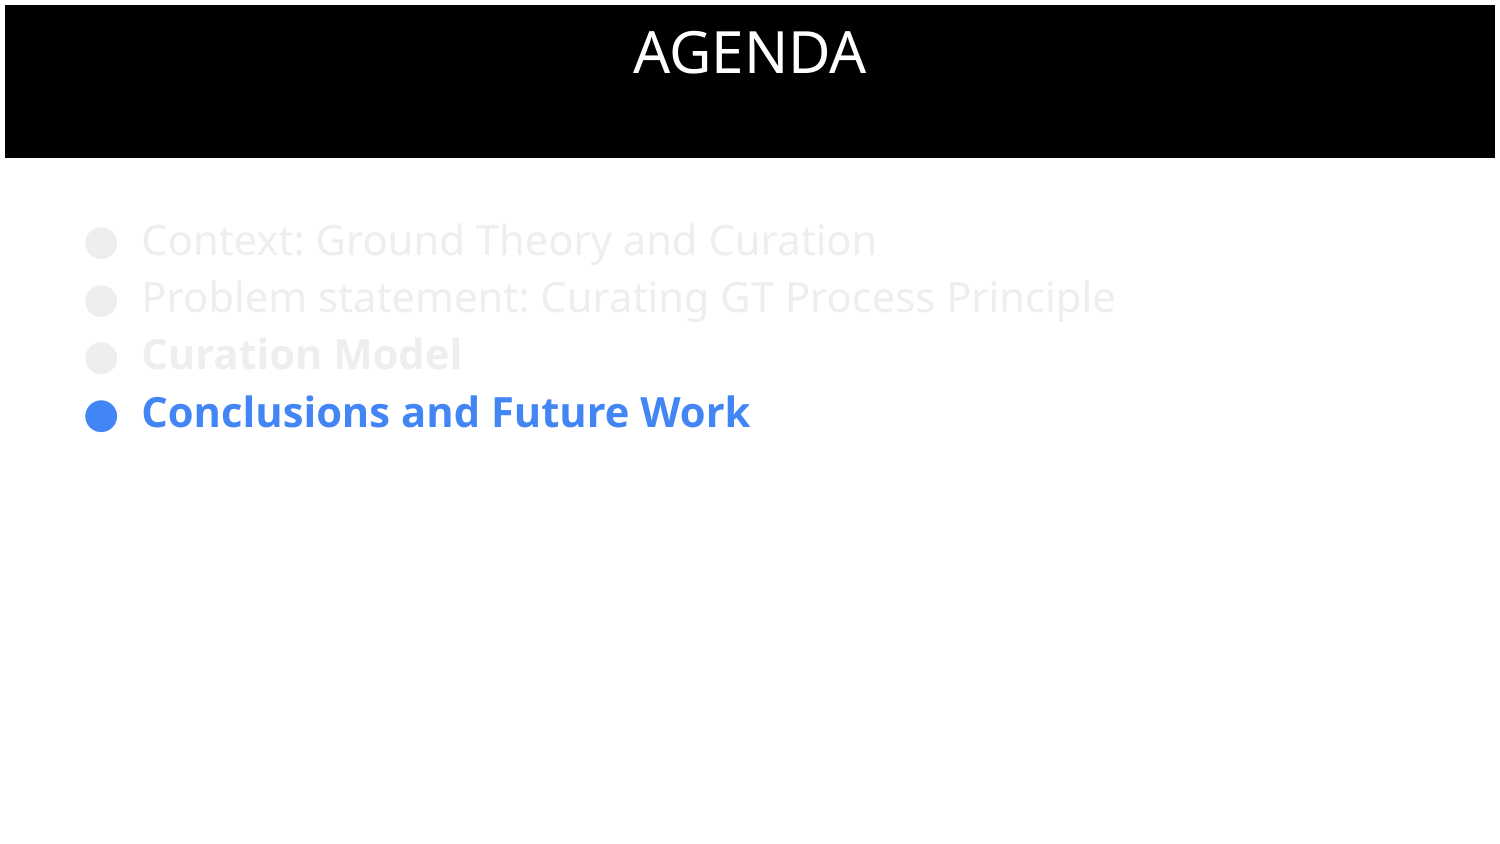

# Agenda
Context: Ground Theory and Curation
Problem statement: Curating GT Process Principle
Curation Model
Conclusions and Future Work